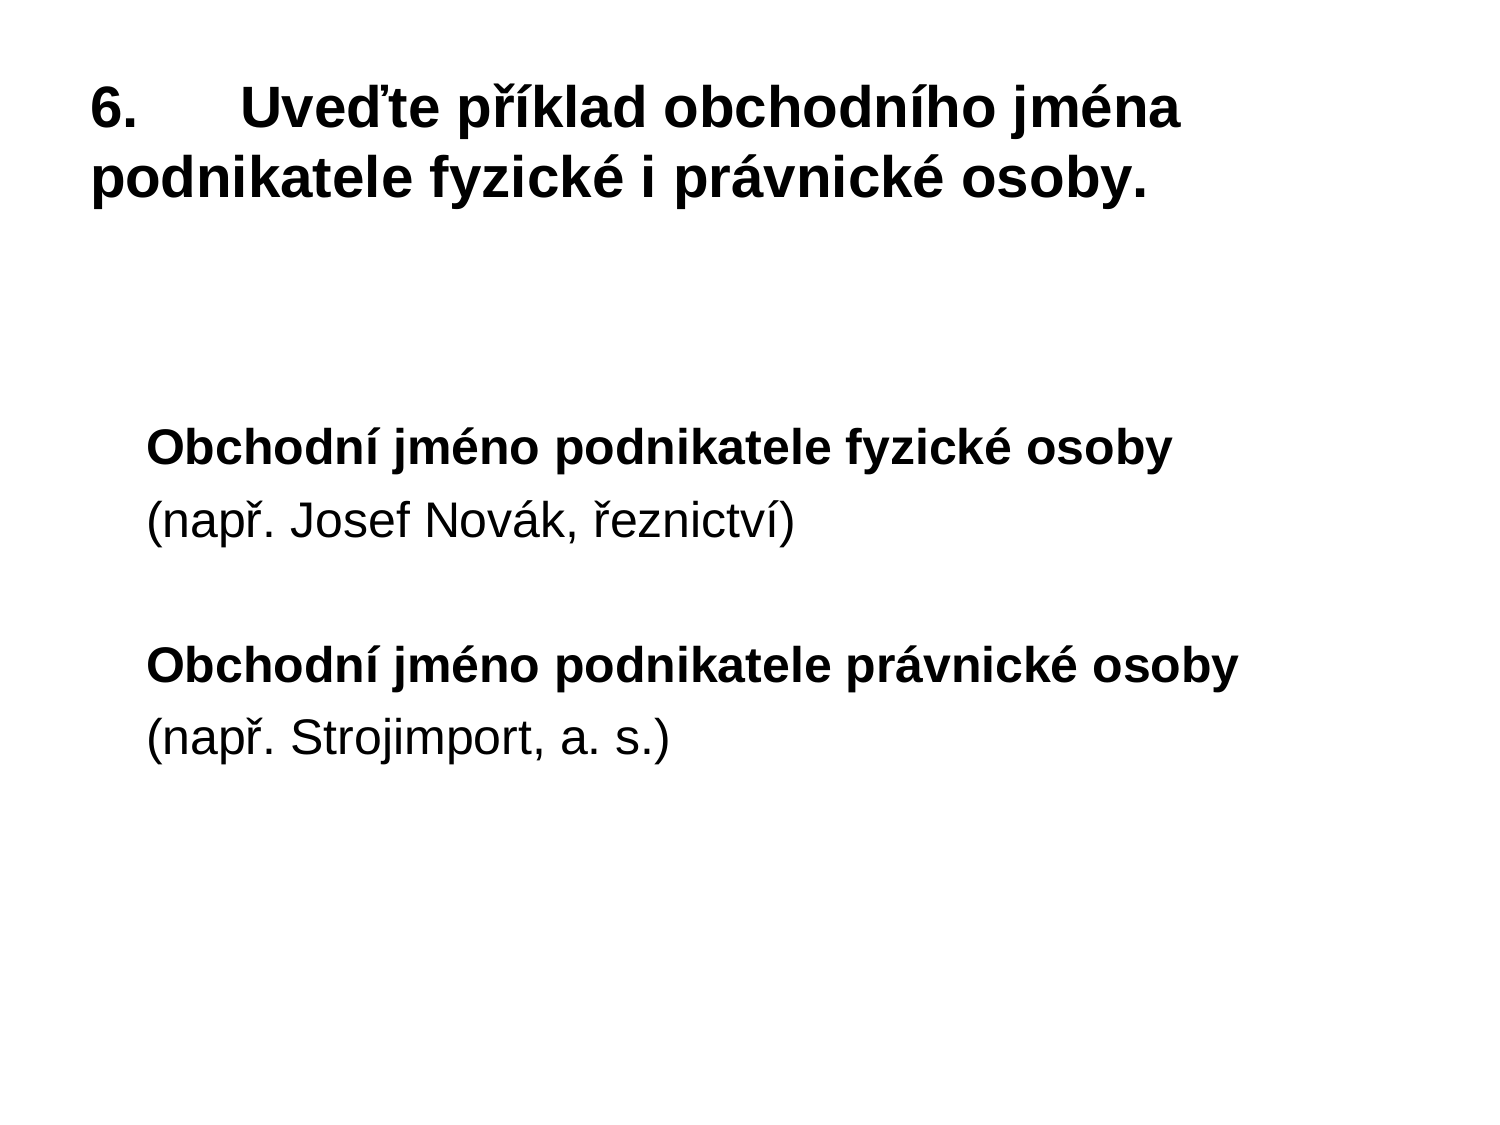

# 6.	Uveďte příklad obchodního jména 	podnikatele fyzické i právnické osoby.
 Obchodní jméno podnikatele fyzické osoby
 (např. Josef Novák, řeznictví)
 Obchodní jméno podnikatele právnické osoby
 (např. Strojimport, a. s.)